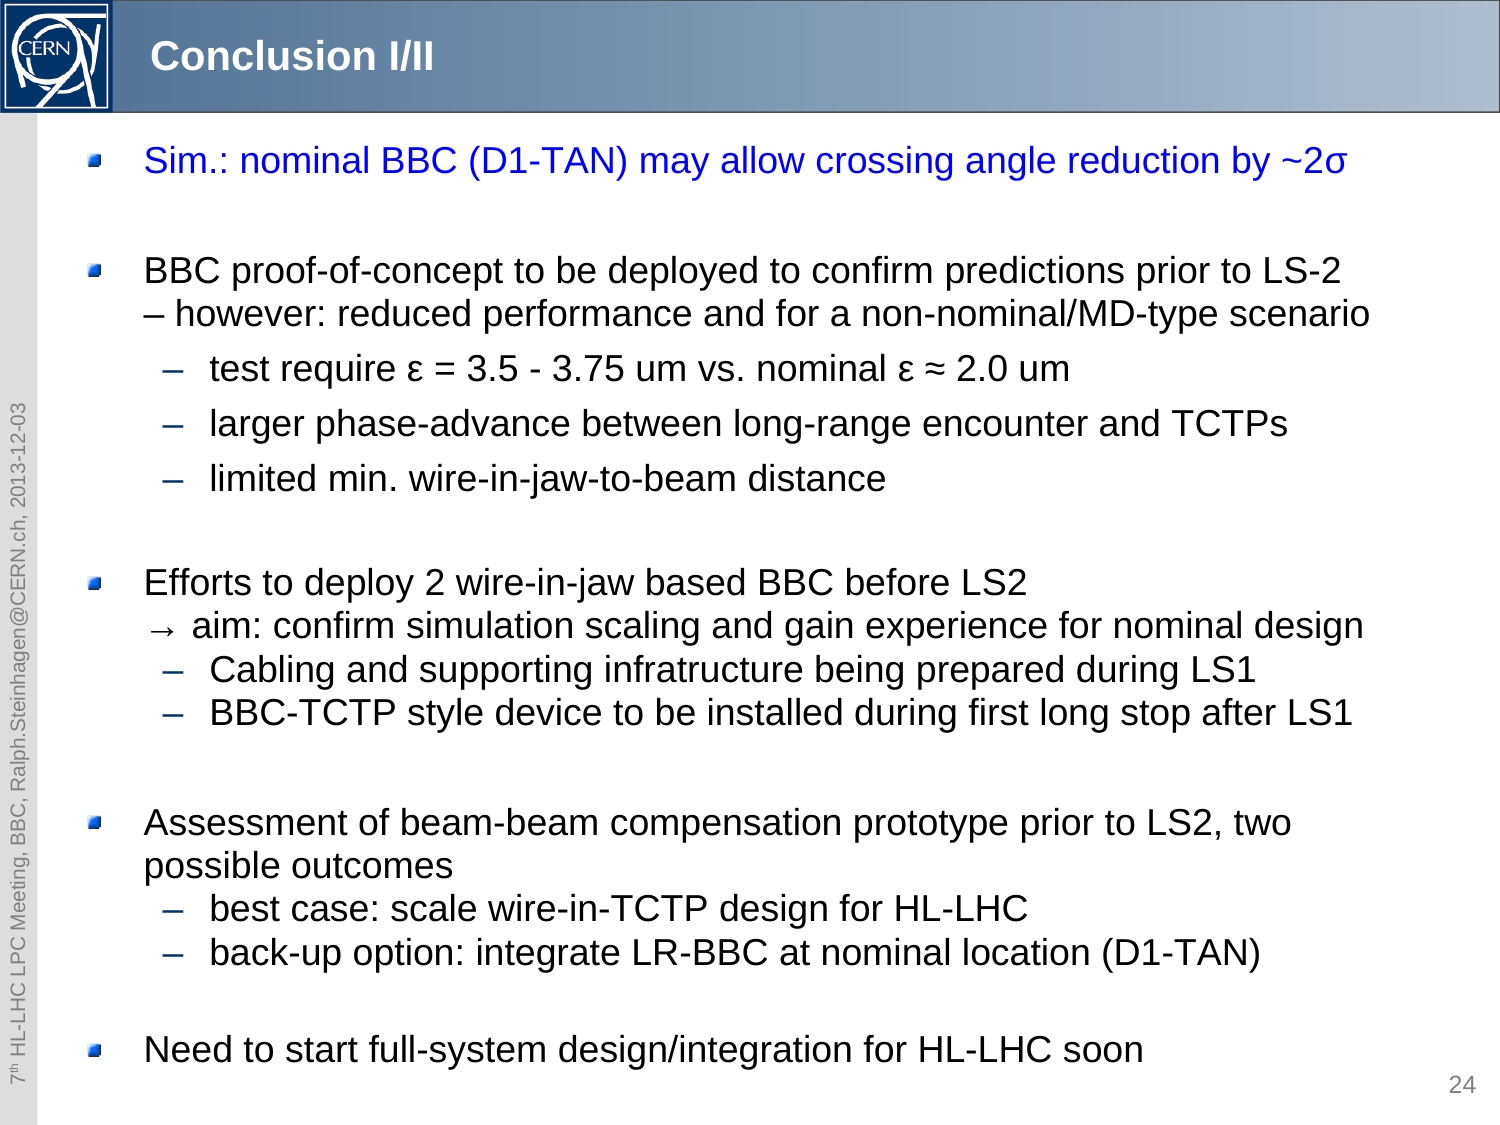

# Conclusion I/II
Sim.: nominal BBC (D1-TAN) may allow crossing angle reduction by ~2σ
BBC proof-of-concept to be deployed to confirm predictions prior to LS-2 	– however: reduced performance and for a non-nominal/MD-type scenario
test require ε = 3.5 - 3.75 um vs. nominal ε ≈ 2.0 um
larger phase-advance between long-range encounter and TCTPs
limited min. wire-in-jaw-to-beam distance
Efforts to deploy 2 wire-in-jaw based BBC before LS2 			→ aim: confirm simulation scaling and gain experience for nominal design
Cabling and supporting infratructure being prepared during LS1
BBC-TCTP style device to be installed during first long stop after LS1
Assessment of beam-beam compensation prototype prior to LS2, two possible outcomes
best case: scale wire-in-TCTP design for HL-LHC
back-up option: integrate LR-BBC at nominal location (D1-TAN)
Need to start full-system design/integration for HL-LHC soon